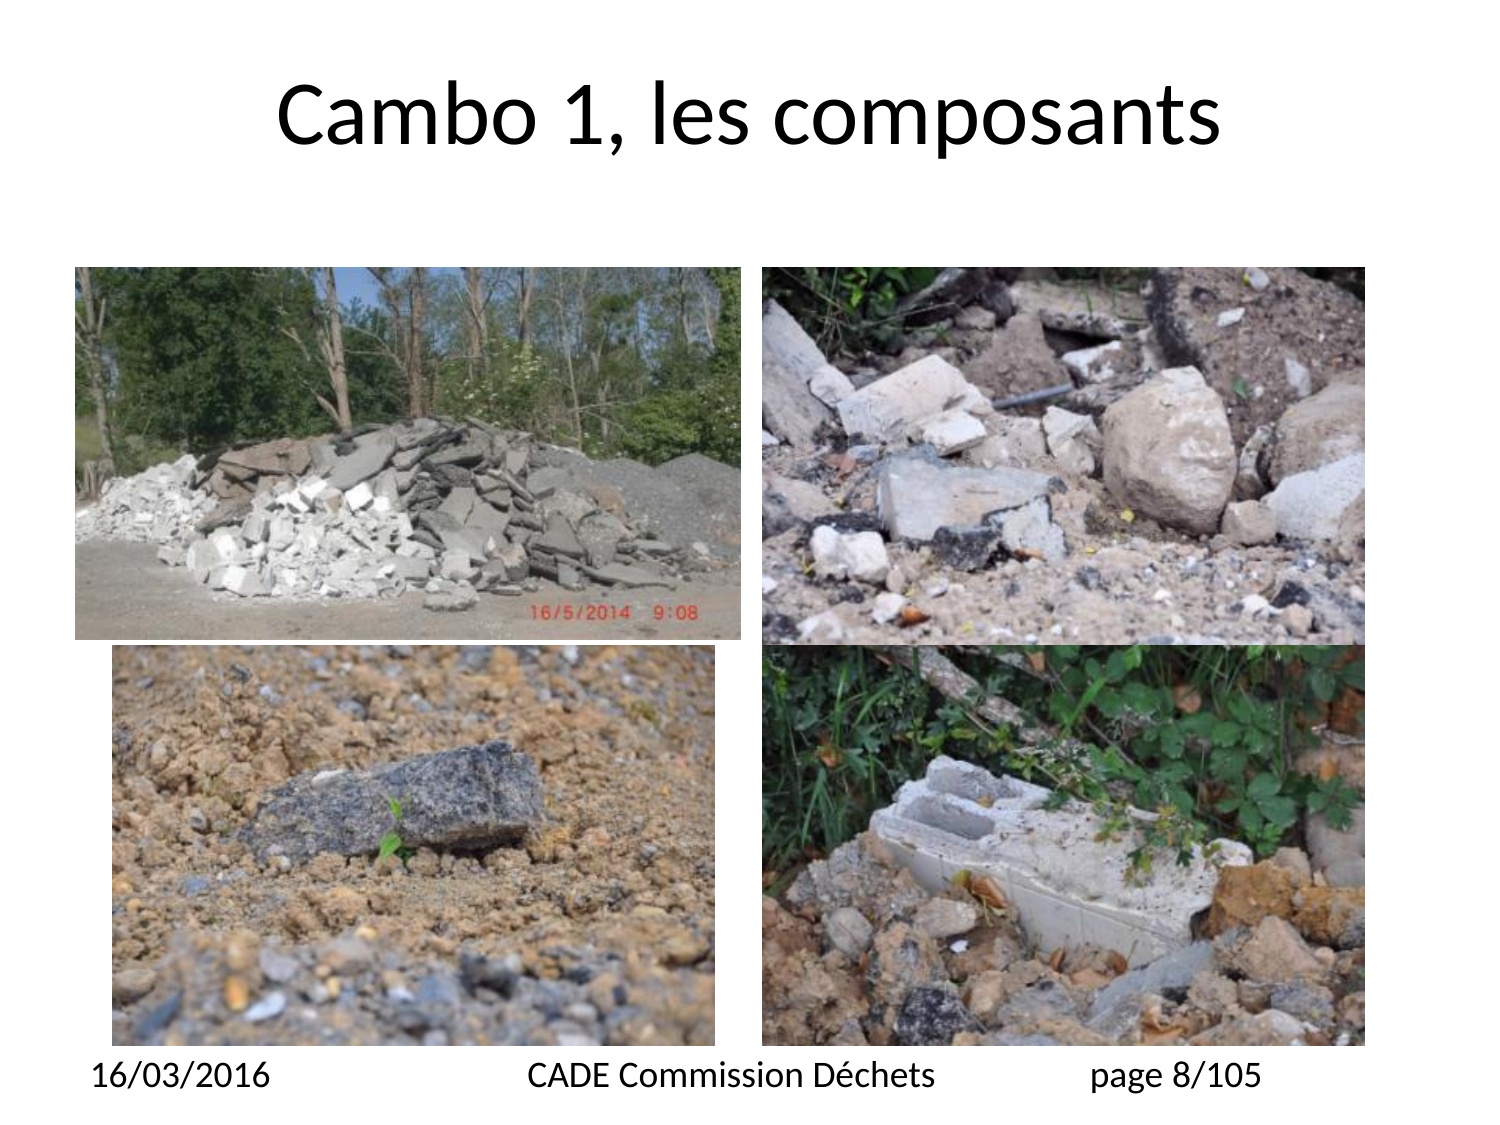

# Cambo 1, les composants
16/03/2016
CADE Commission Déchets
page /105